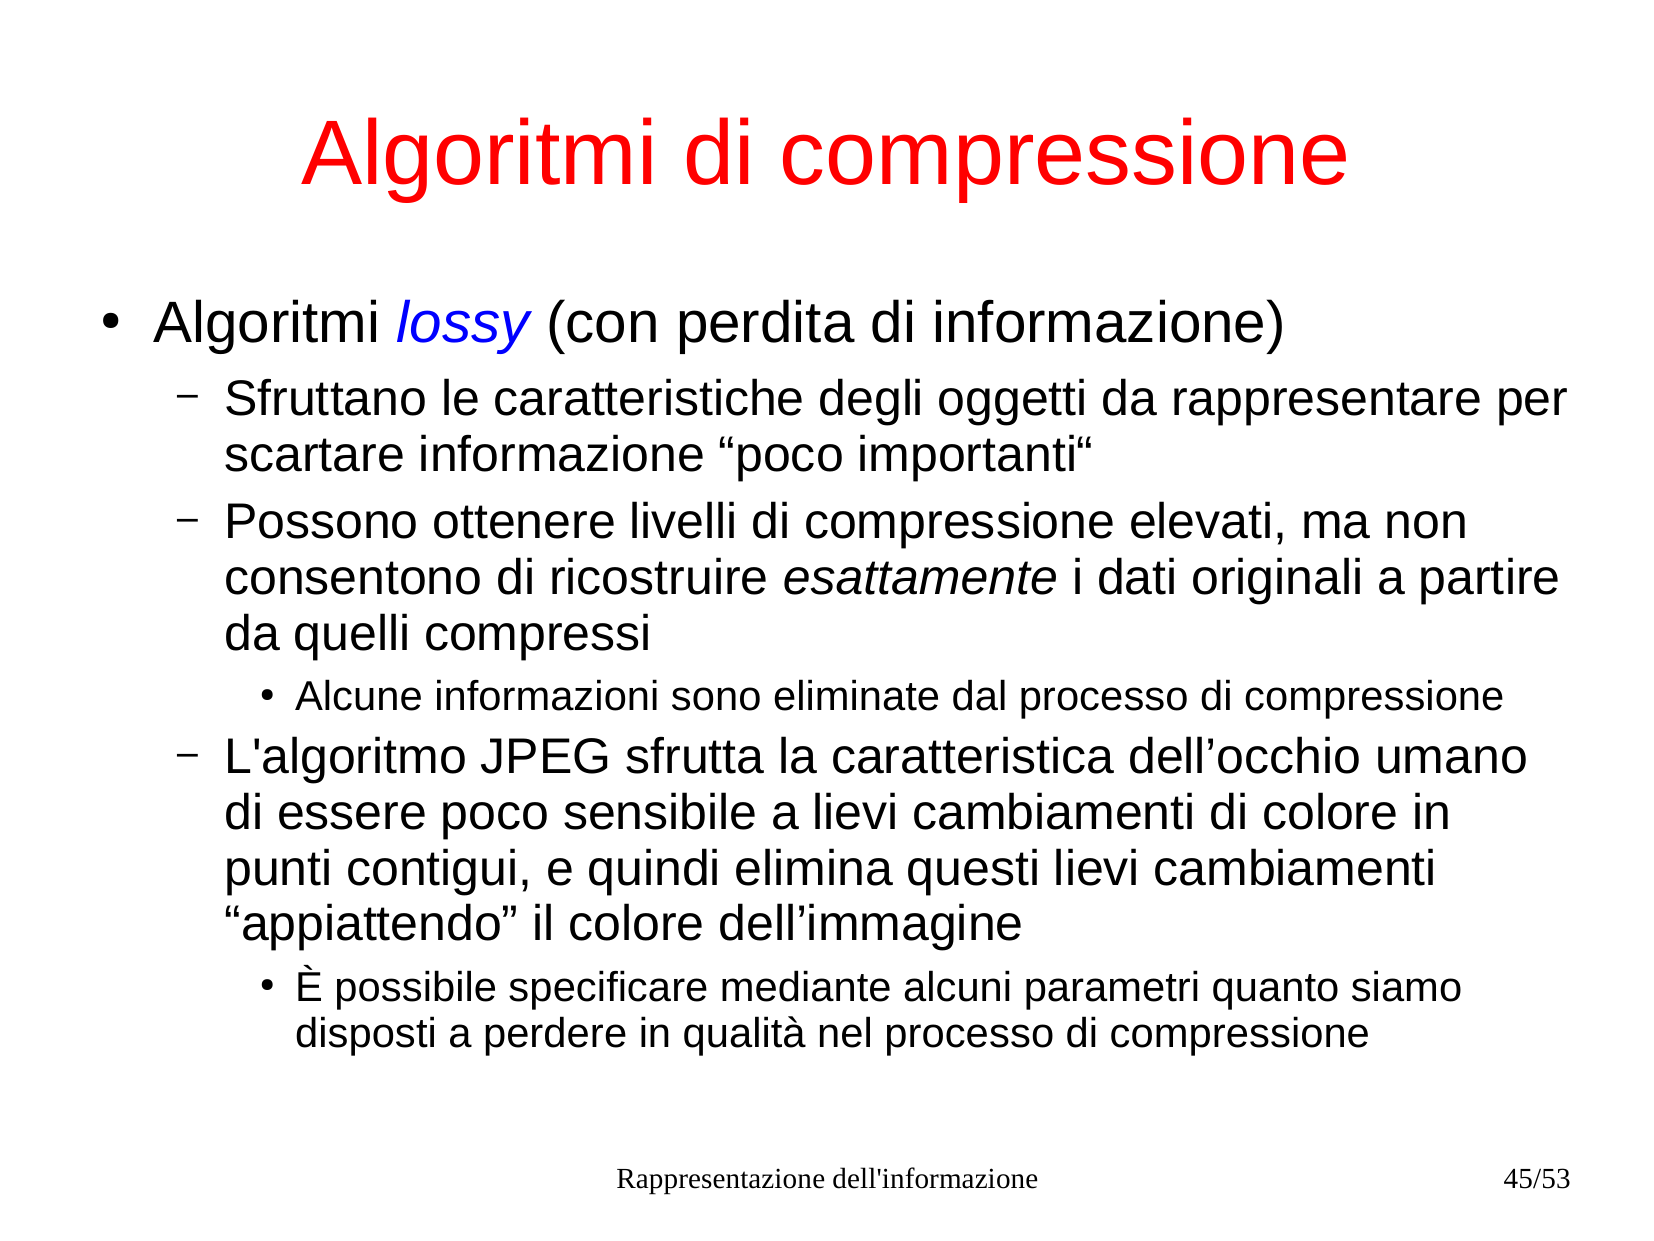

# Algoritmi di compressione
Algoritmi lossy (con perdita di informazione)
Sfruttano le caratteristiche degli oggetti da rappresentare per scartare informazione “poco importanti“
Possono ottenere livelli di compressione elevati, ma non consentono di ricostruire esattamente i dati originali a partire da quelli compressi
Alcune informazioni sono eliminate dal processo di compressione
L'algoritmo JPEG sfrutta la caratteristica dell’occhio umano di essere poco sensibile a lievi cambiamenti di colore in punti contigui, e quindi elimina questi lievi cambiamenti “appiattendo” il colore dell’immagine
È possibile specificare mediante alcuni parametri quanto siamo disposti a perdere in qualità nel processo di compressione
Rappresentazione dell'informazione
45